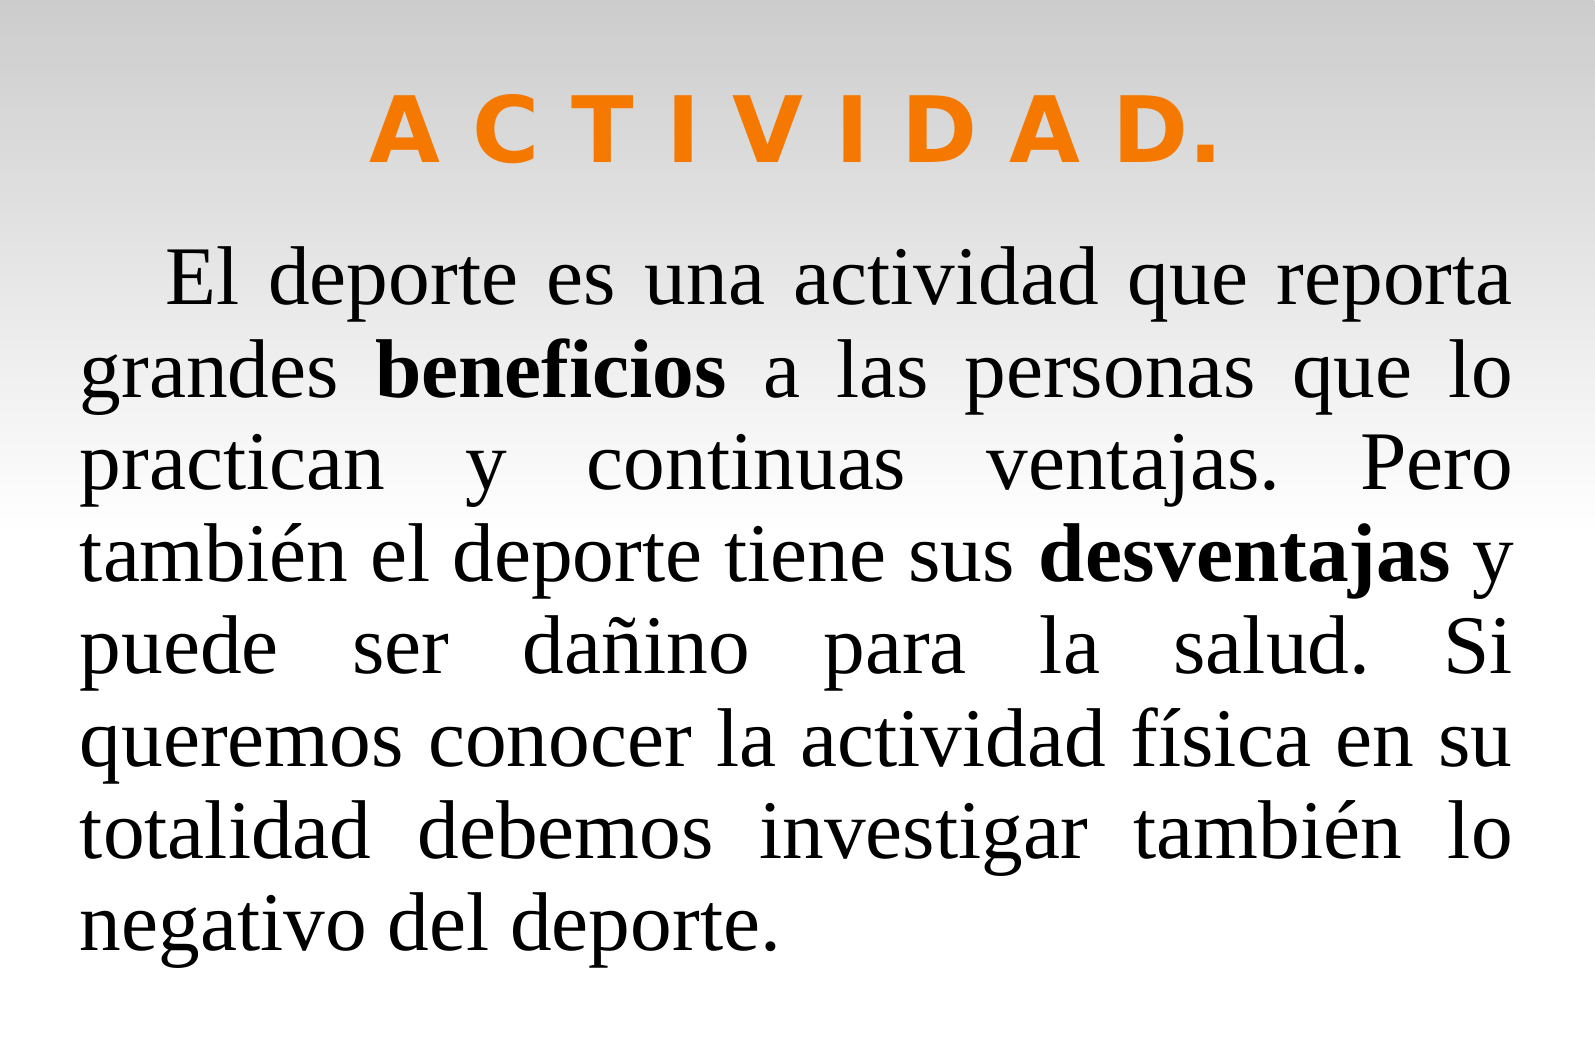

# A C T I V I D A D.
 El deporte es una actividad que reporta grandes beneficios a las personas que lo practican y continuas ventajas. Pero también el deporte tiene sus desventajas y puede ser dañino para la salud. Si queremos conocer la actividad física en su totalidad debemos investigar también lo negativo del deporte.